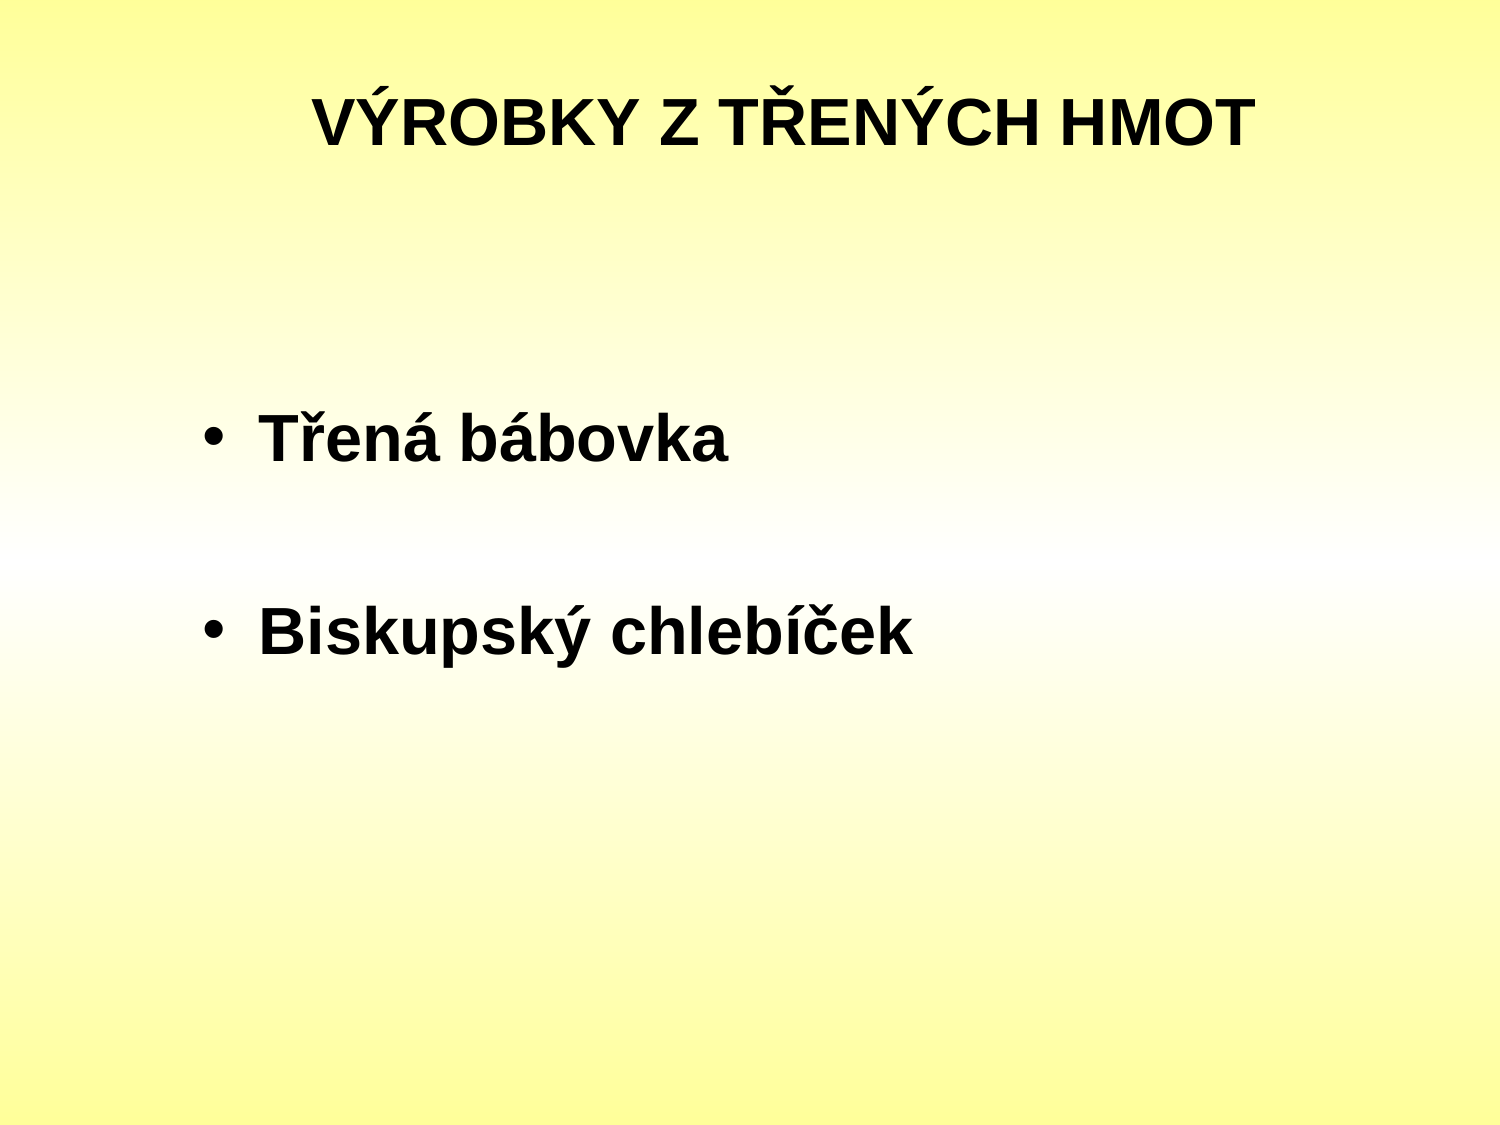

# VÝROBKY Z TŘENÝCH HMOT
Třená bábovka
Biskupský chlebíček